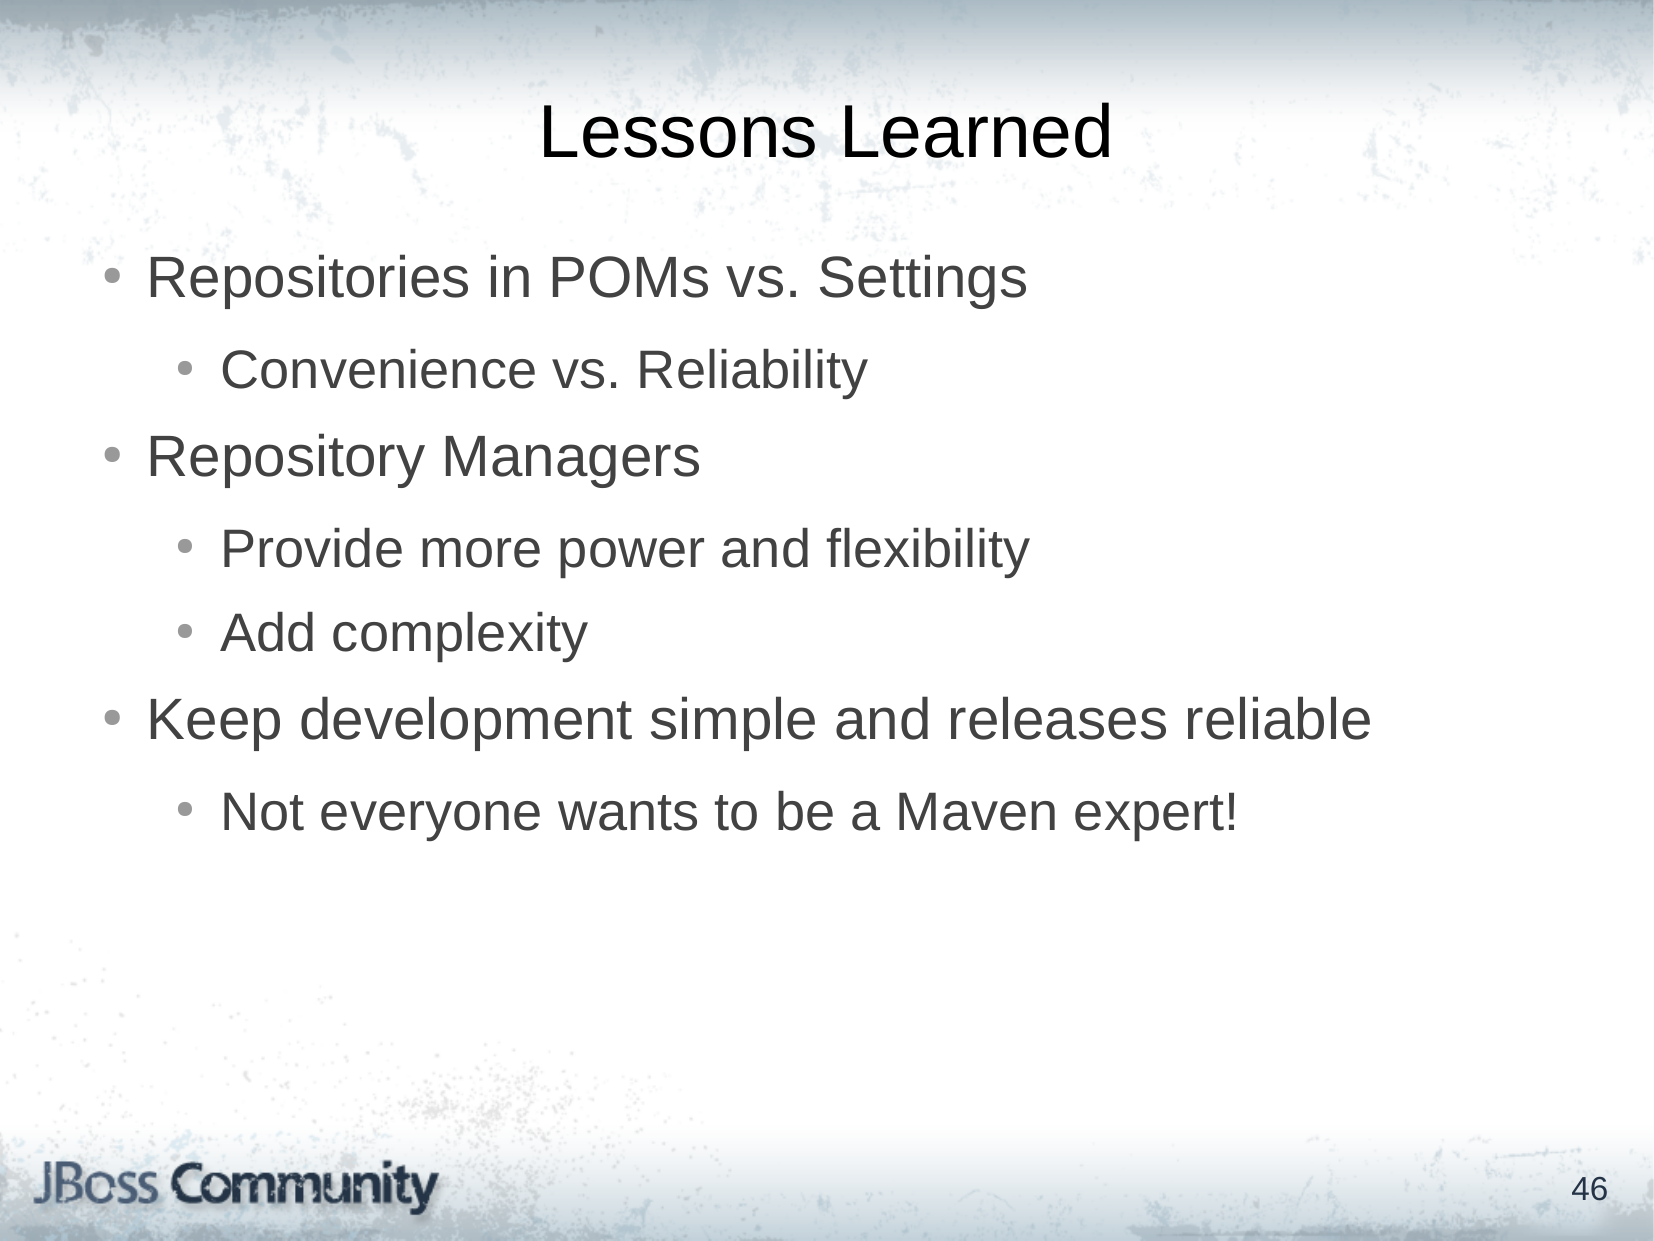

# Lessons Learned
Repositories in POMs vs. Settings
Convenience vs. Reliability
Repository Managers
Provide more power and flexibility
Add complexity
Keep development simple and releases reliable
Not everyone wants to be a Maven expert!